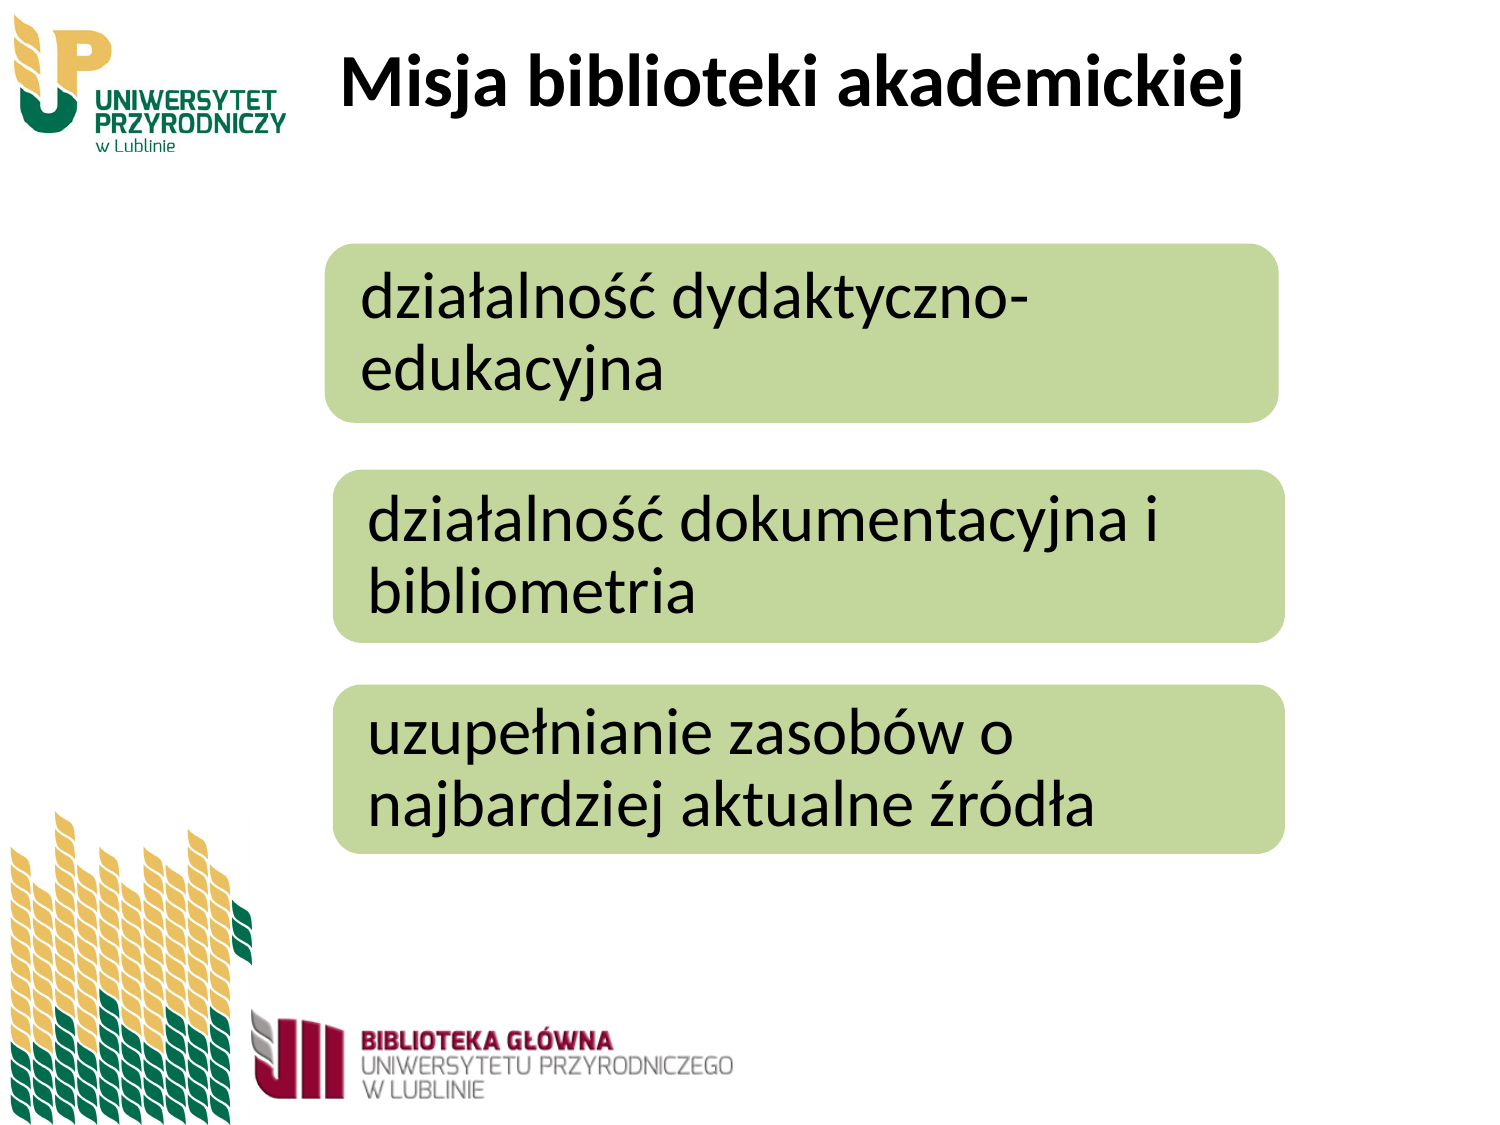

Misja biblioteki akademickiej
działalność dydaktyczno-edukacyjna
działalność dokumentacyjna i bibliometria
uzupełnianie zasobów o najbardziej aktualne źródła